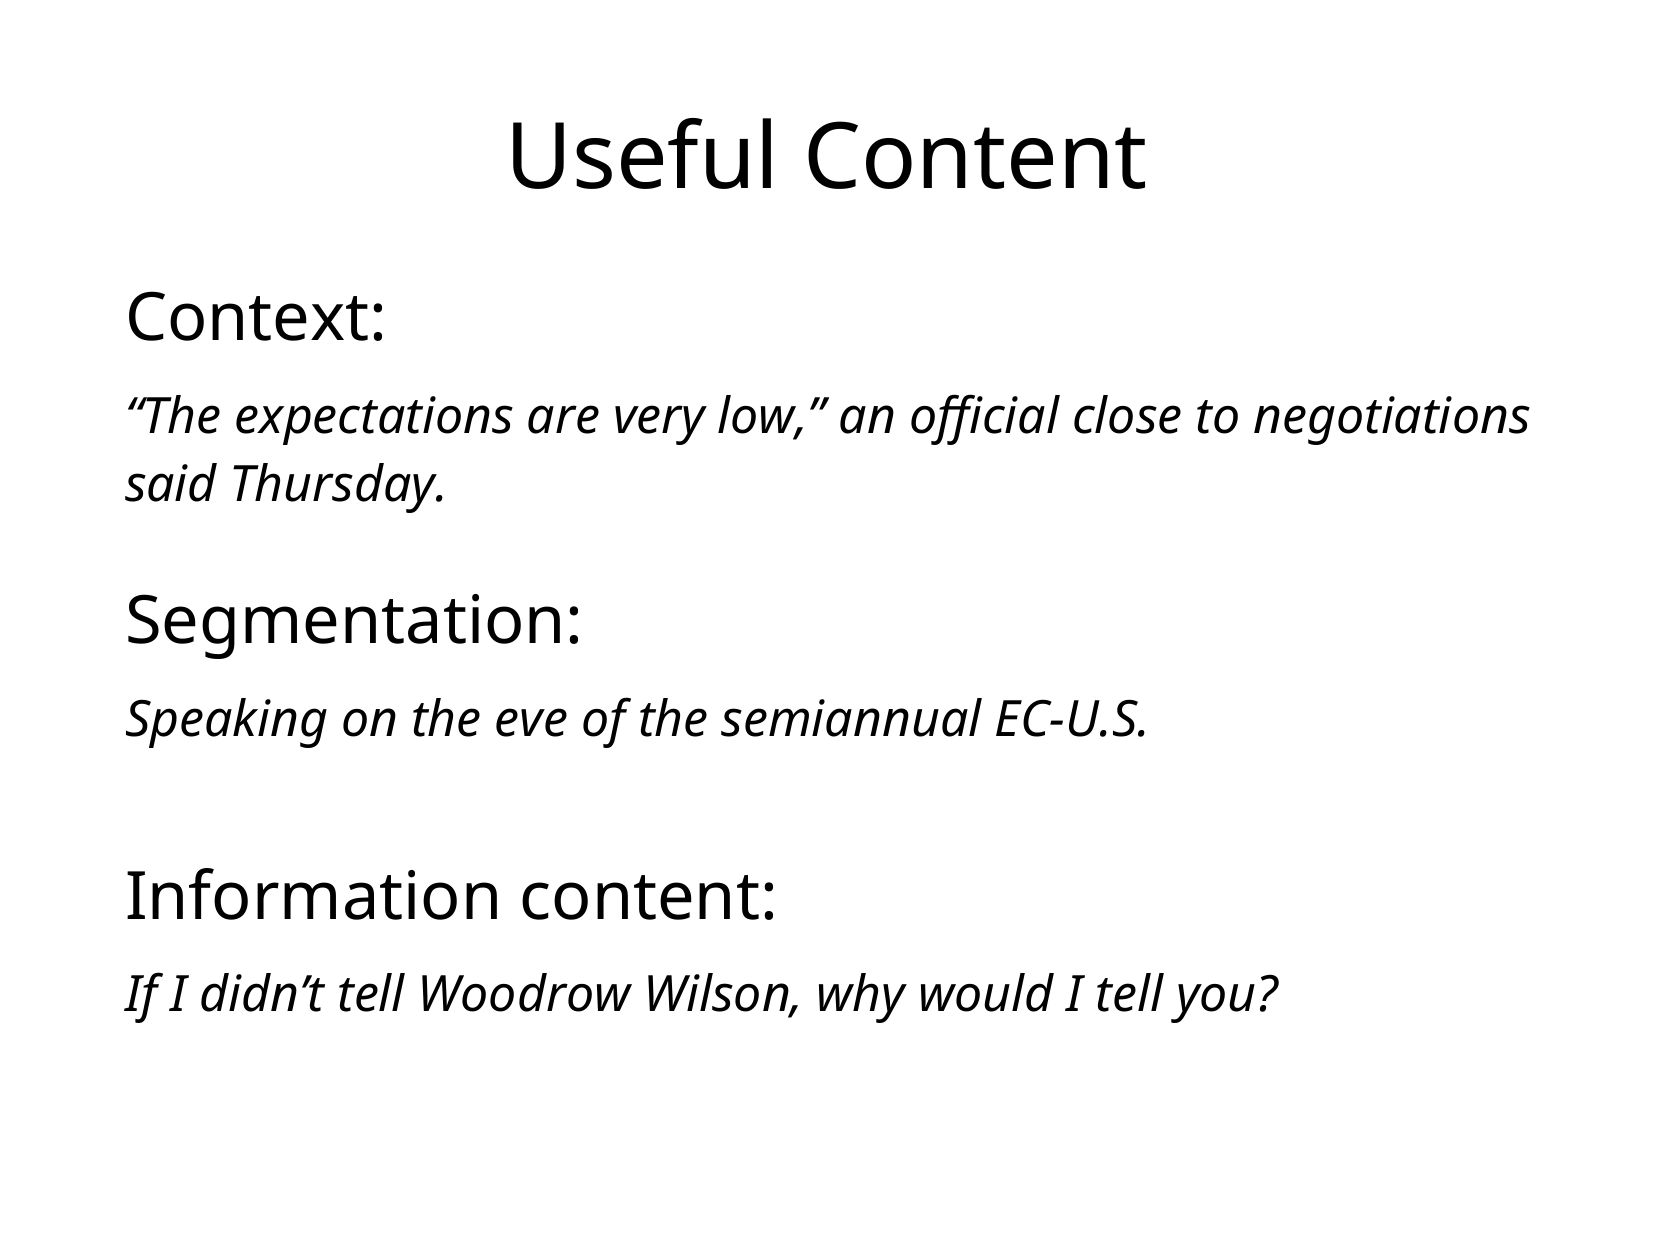

# Useful Content
Context:
“The expectations are very low,” an official close to negotiations said Thursday.
Segmentation:
Speaking on the eve of the semiannual EC-U.S.
Information content:
If I didn’t tell Woodrow Wilson, why would I tell you?